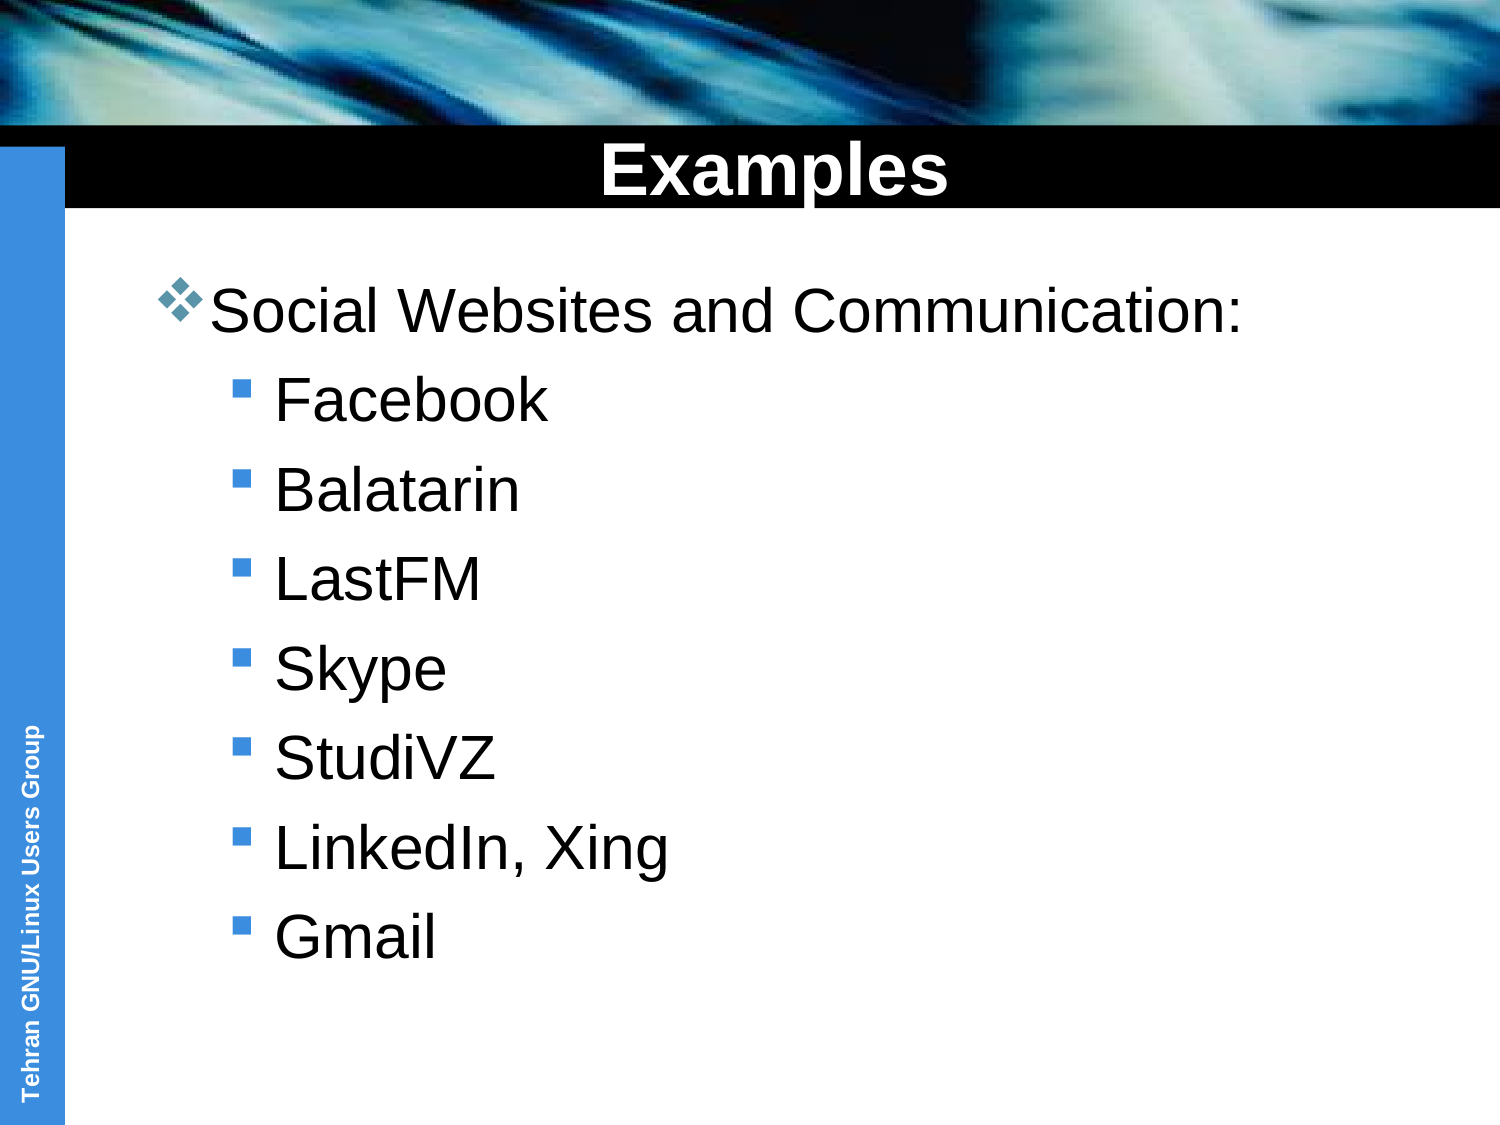

# Examples
Social Websites and Communication:
Facebook
Balatarin
LastFM
Skype
StudiVZ
LinkedIn, Xing
Gmail